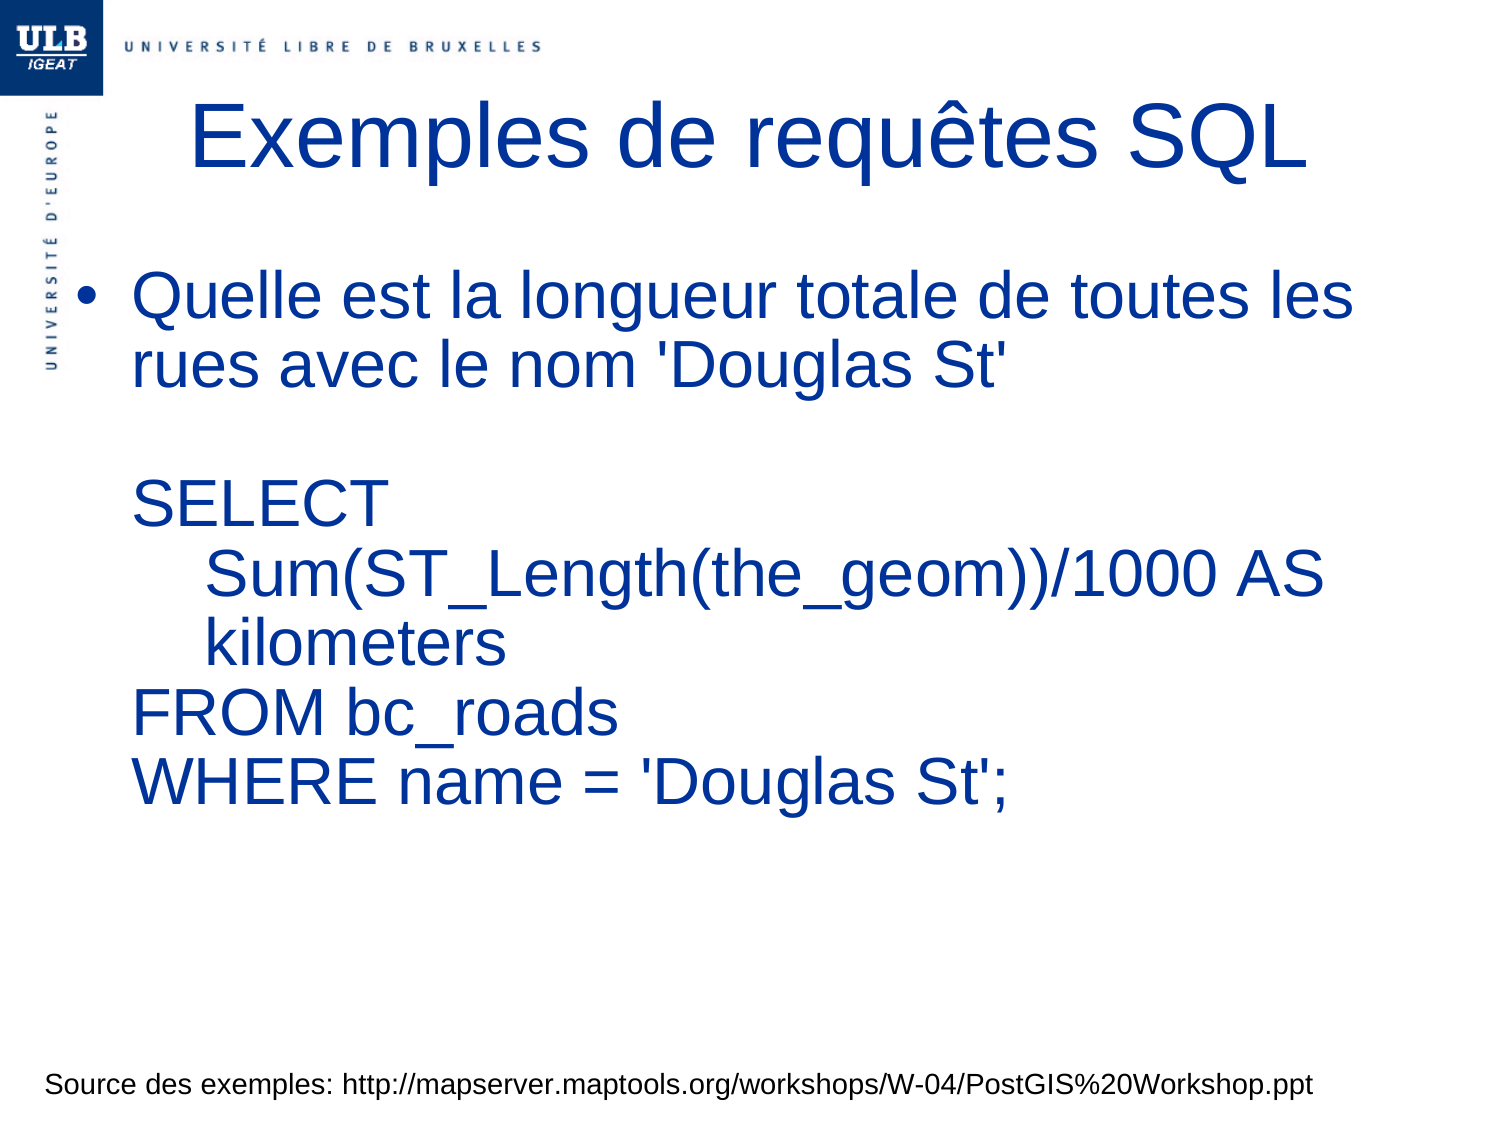

# Exemples de requêtes SQL
Quelle est la longueur totale de toutes les rues avec le nom 'Douglas St'
SELECT
 Sum(ST_Length(the_geom))/1000 AS
 kilometers
FROM bc_roads
WHERE name = 'Douglas St';
Source des exemples: http://mapserver.maptools.org/workshops/W-04/PostGIS%20Workshop.ppt